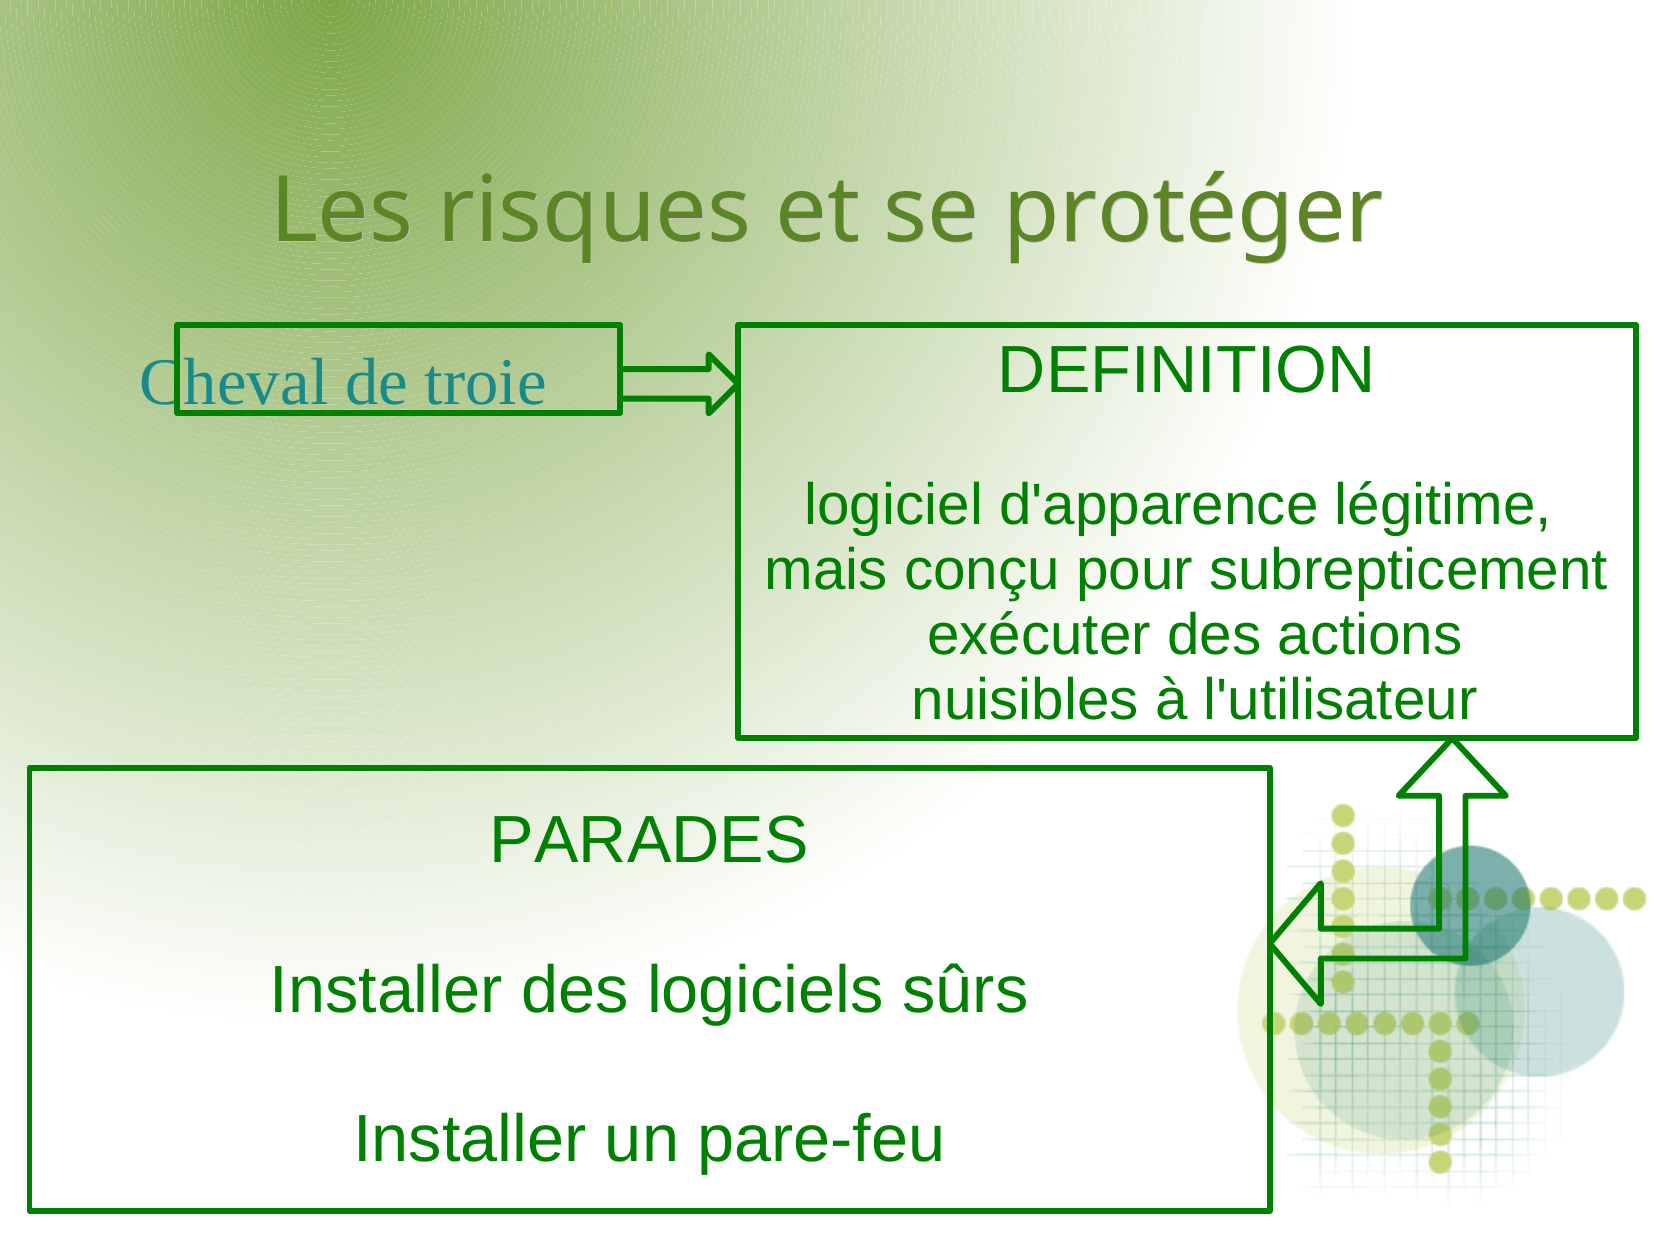

# Les risques et se protéger
DEFINITION
logiciel d'apparence légitime,
mais conçu pour subrepticement
 exécuter des actions
 nuisibles à l'utilisateur
Cheval de troie
PARADES
Installer des logiciels sûrs
Installer un pare-feu